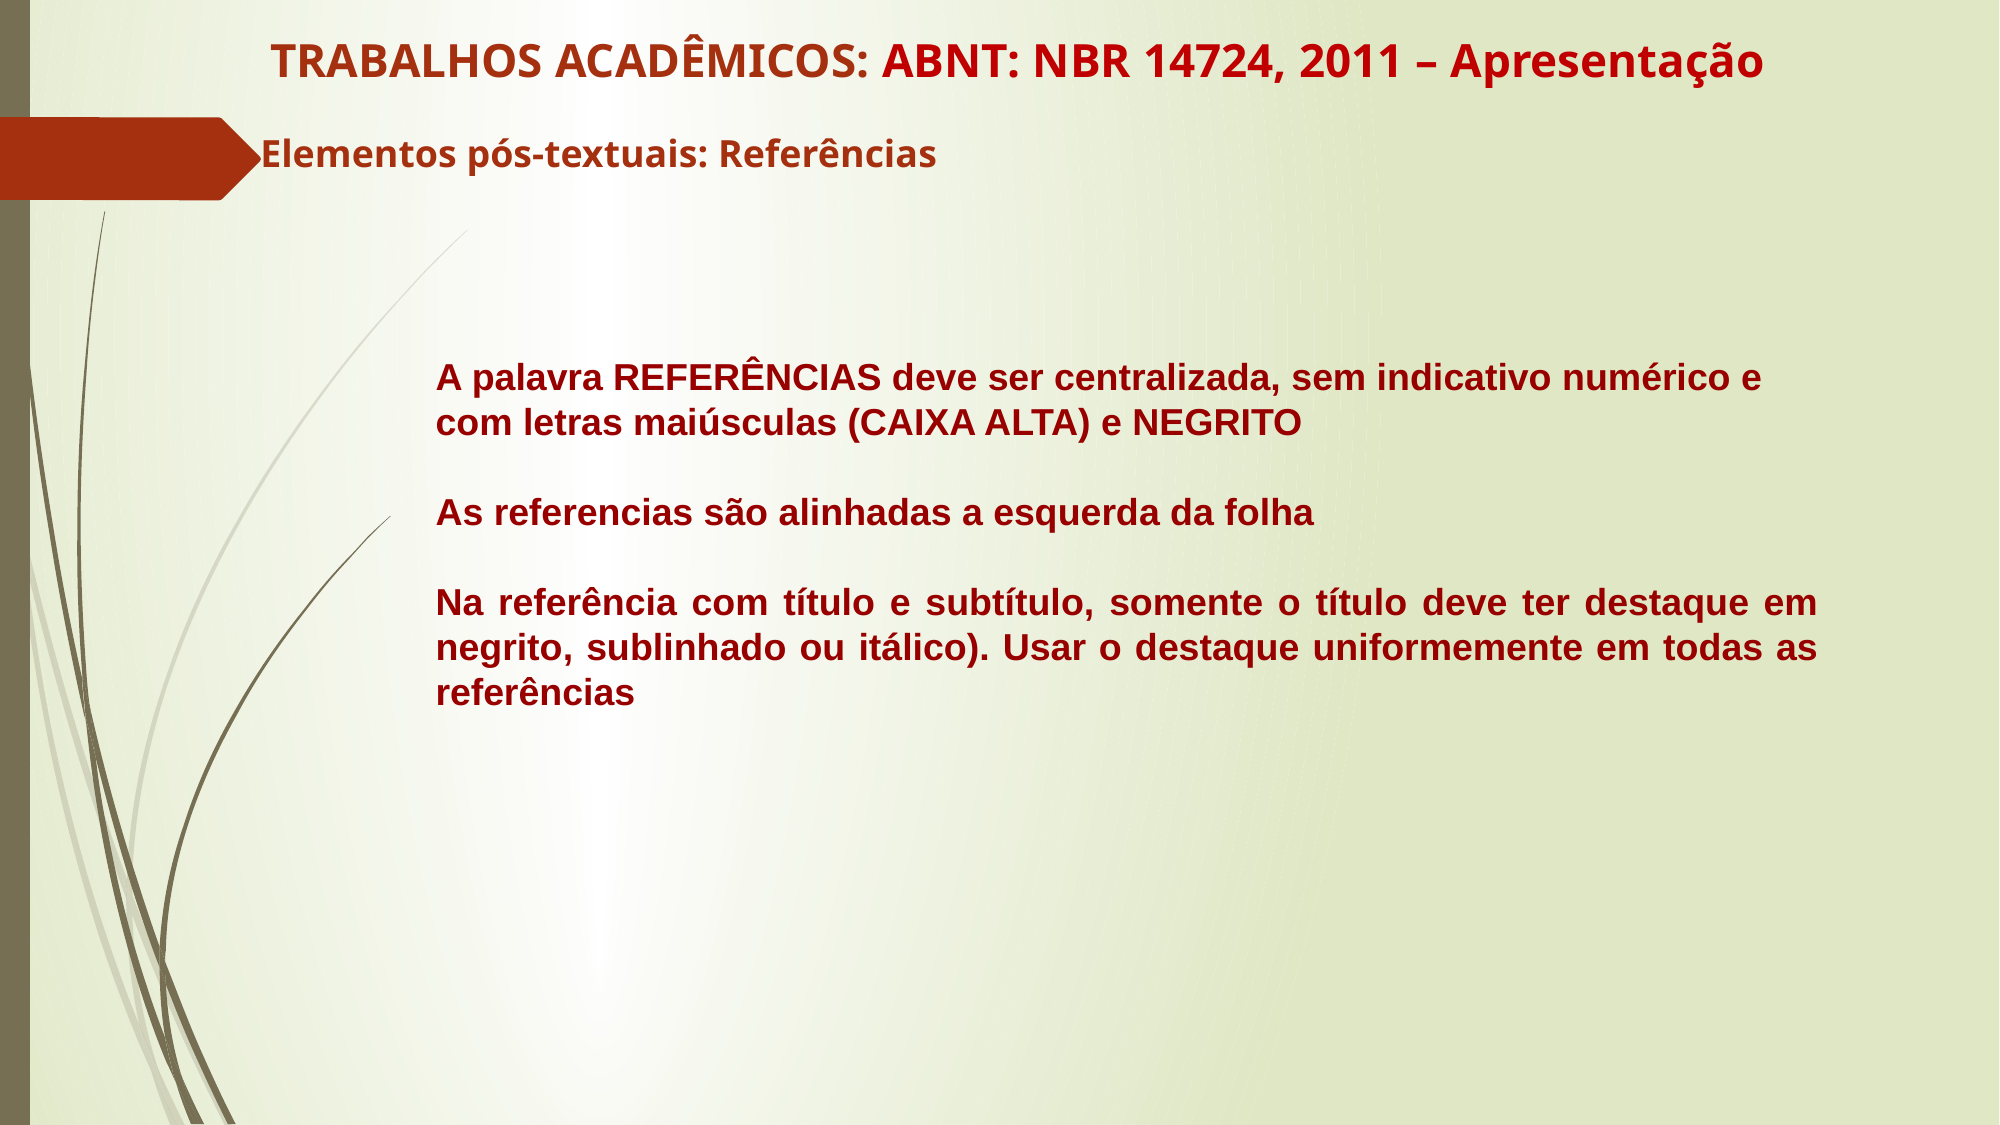

TRABALHOS ACADÊMICOS: ABNT: NBR 14724, 2011 – Apresentação
Elementos pós-textuais: Referências
A palavra REFERÊNCIAS deve ser centralizada, sem indicativo numérico e com letras maiúsculas (CAIXA ALTA) e NEGRITO
As referencias são alinhadas a esquerda da folha
Na referência com título e subtítulo, somente o título deve ter destaque em negrito, sublinhado ou itálico). Usar o destaque uniformemente em todas as referências